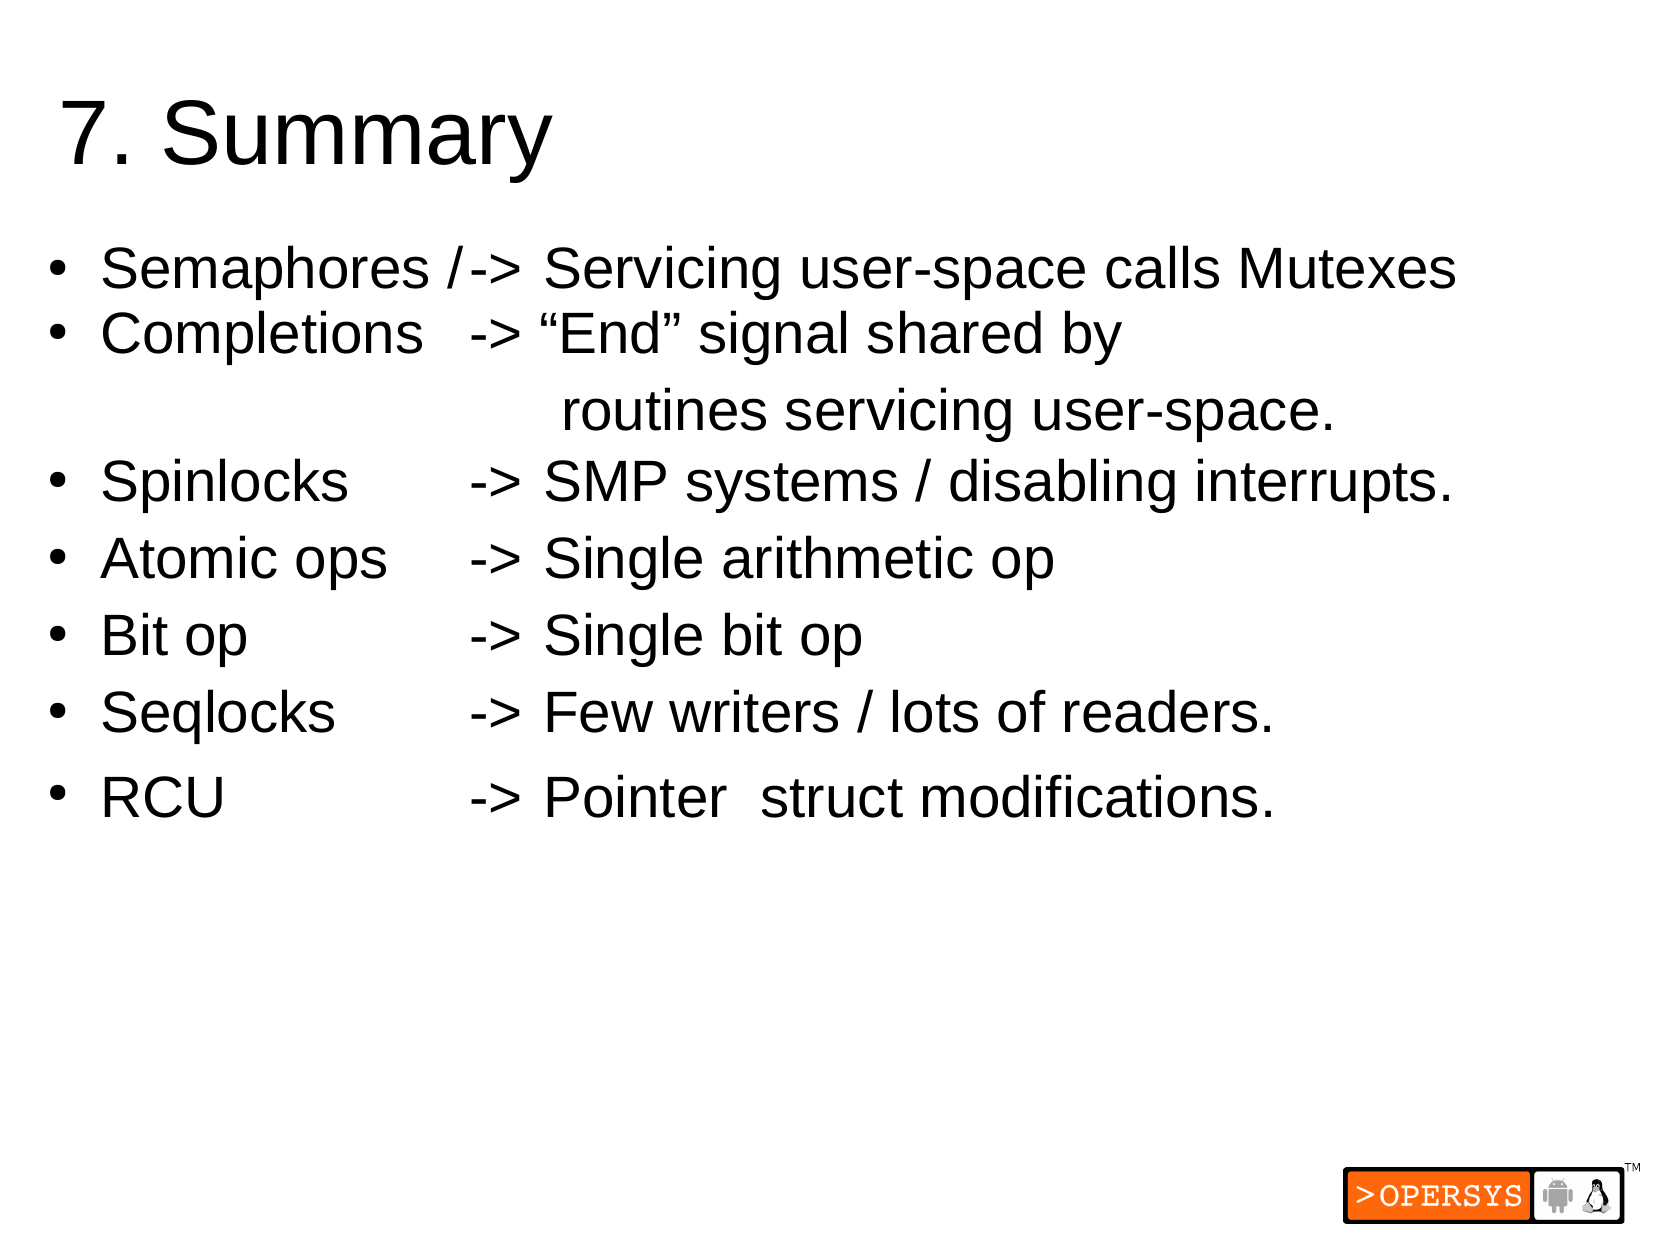

# 7. Summary
Semaphores /	->	Servicing user-space calls Mutexes
Completions	-> “End” signal shared by
routines servicing user-space.
Spinlocks		->	SMP systems / disabling interrupts.
Atomic ops		->	Single arithmetic op
Bit op			->	Single bit op
Seqlocks		->	Few writers / lots of readers.
RCU				->	Pointer struct modifications.